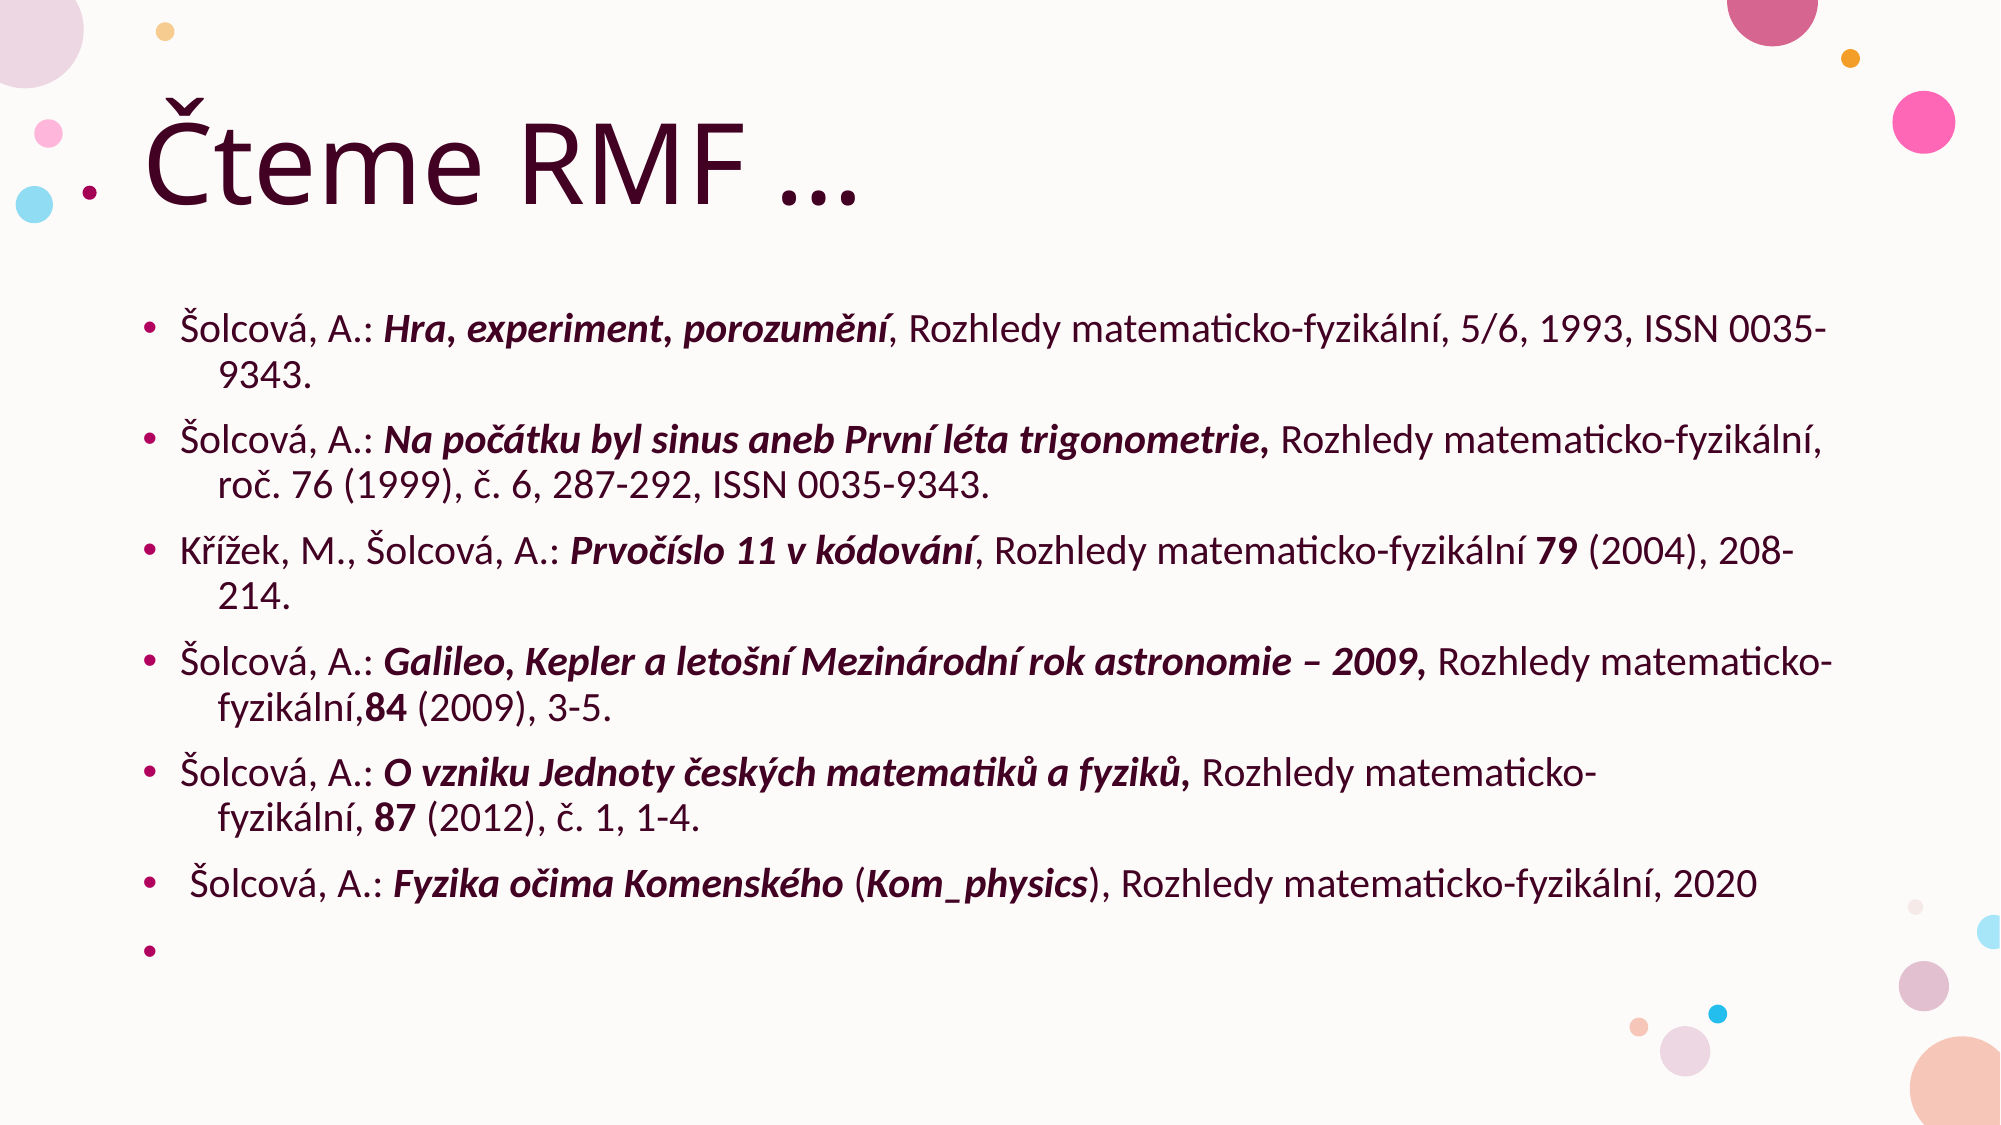

# Čteme RMF …
Šolcová, A.: Hra, experiment, porozumění, Rozhledy matematicko-fyzikální, 5/6, 1993, ISSN 0035-9343.
Šolcová, A.: Na počátku byl sinus aneb První léta trigonometrie, Rozhledy matematicko-fyzikální, roč. 76 (1999), č. 6, 287-292, ISSN 0035-9343.
Křížek, M., Šolcová, A.: Prvočíslo 11 v kódování, Rozhledy matematicko-fyzikální 79 (2004), 208-214.
Šolcová, A.: Galileo, Kepler a letošní Mezinárodní rok astronomie – 2009, Rozhledy matematicko-fyzikální,84 (2009), 3-5.
Šolcová, A.: O vzniku Jednoty českých matematiků a fyziků, Rozhledy matematicko-fyzikální, 87 (2012), č. 1, 1-4.
 Šolcová, A.: Fyzika očima Komenského (Kom_physics), Rozhledy matematicko-fyzikální, 2020